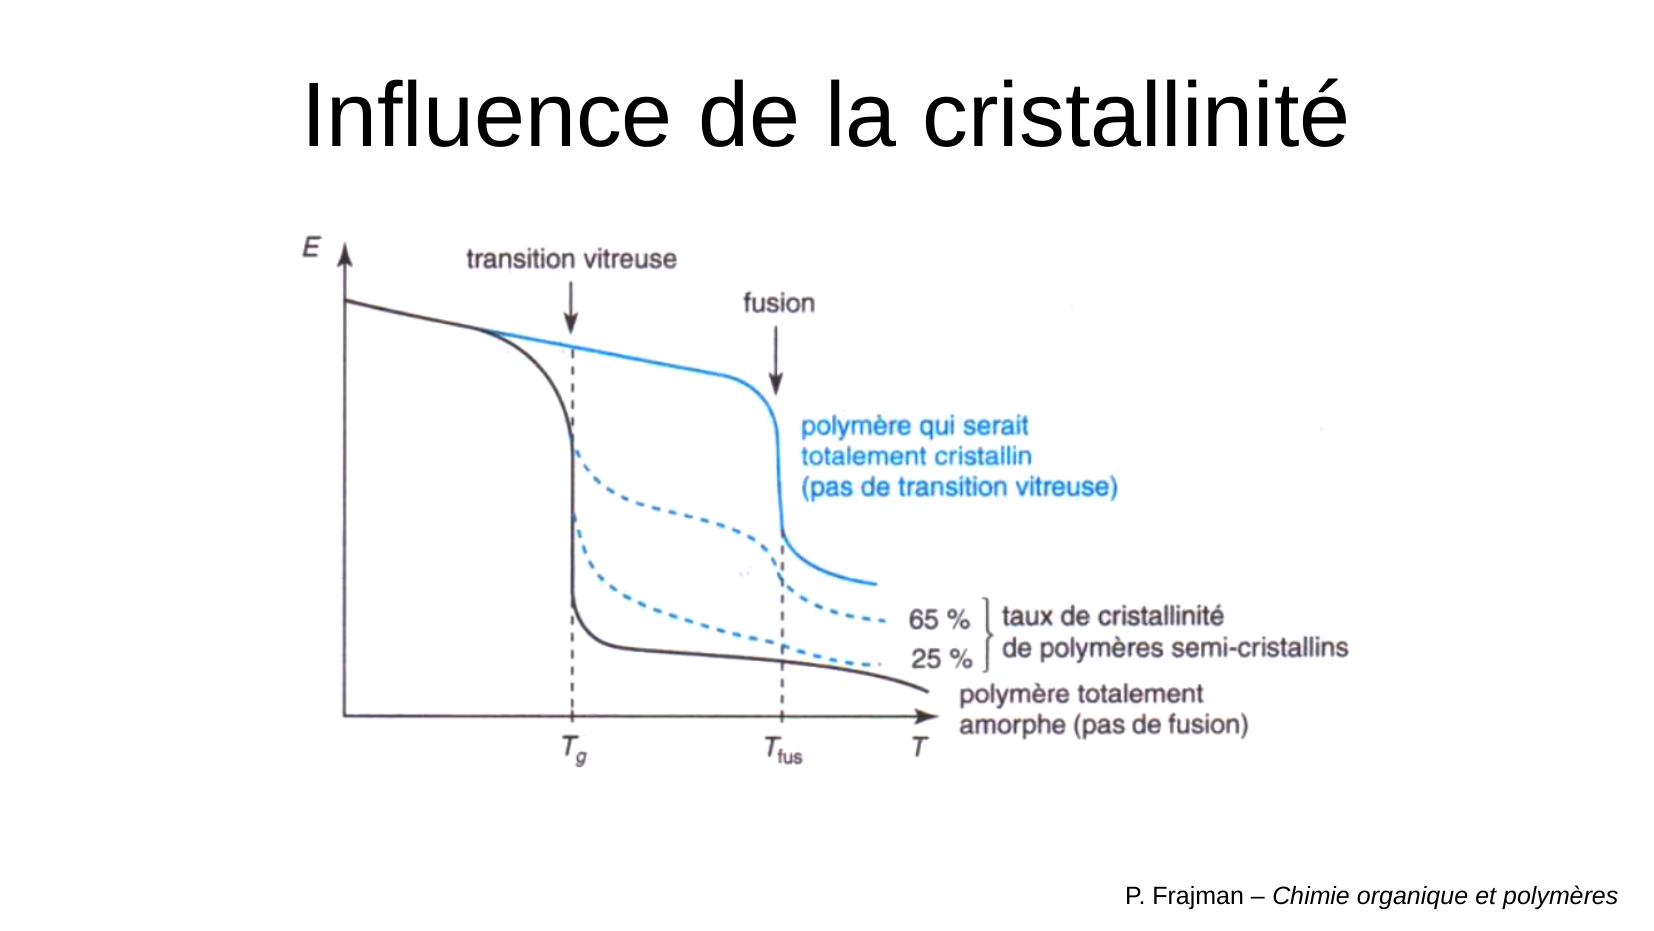

# Influence de la cristallinité
P. Frajman – Chimie organique et polymères